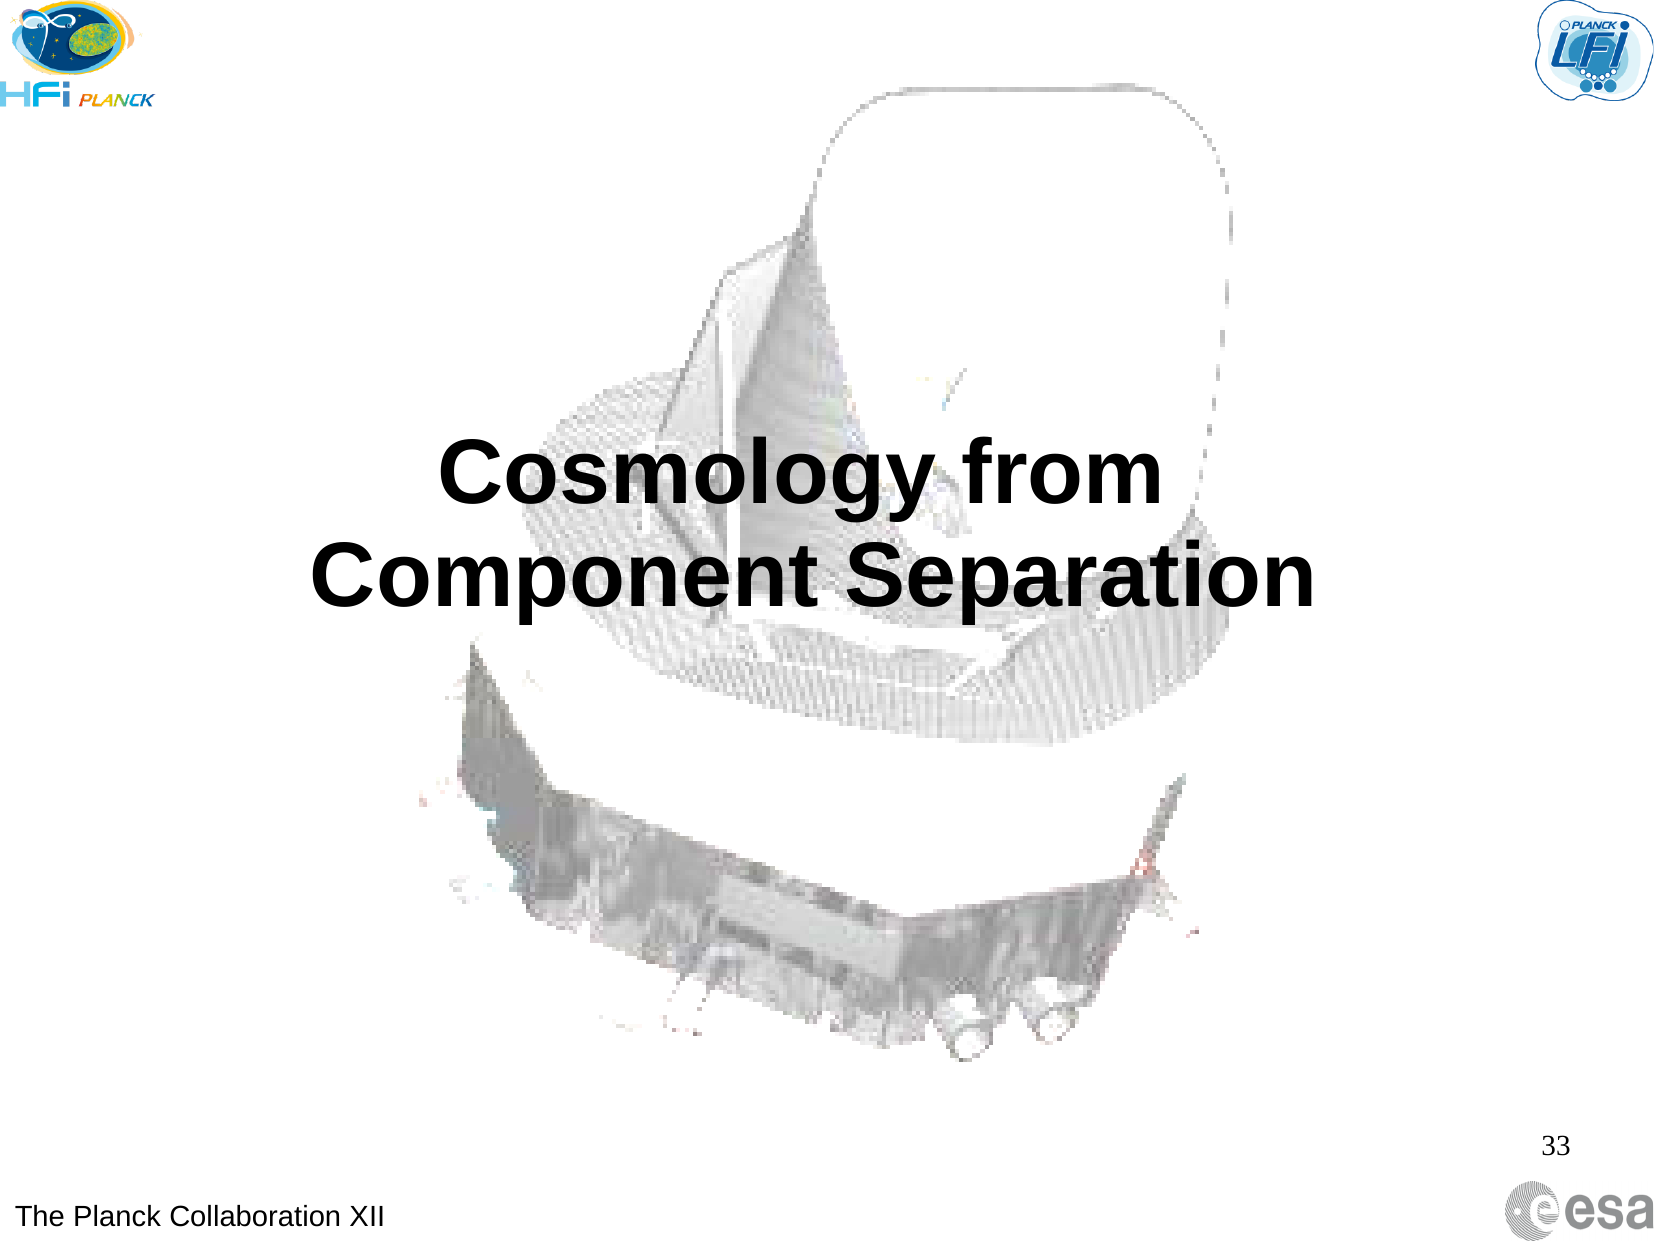

Cosmology from
Component Separation
33
The Planck Collaboration XII